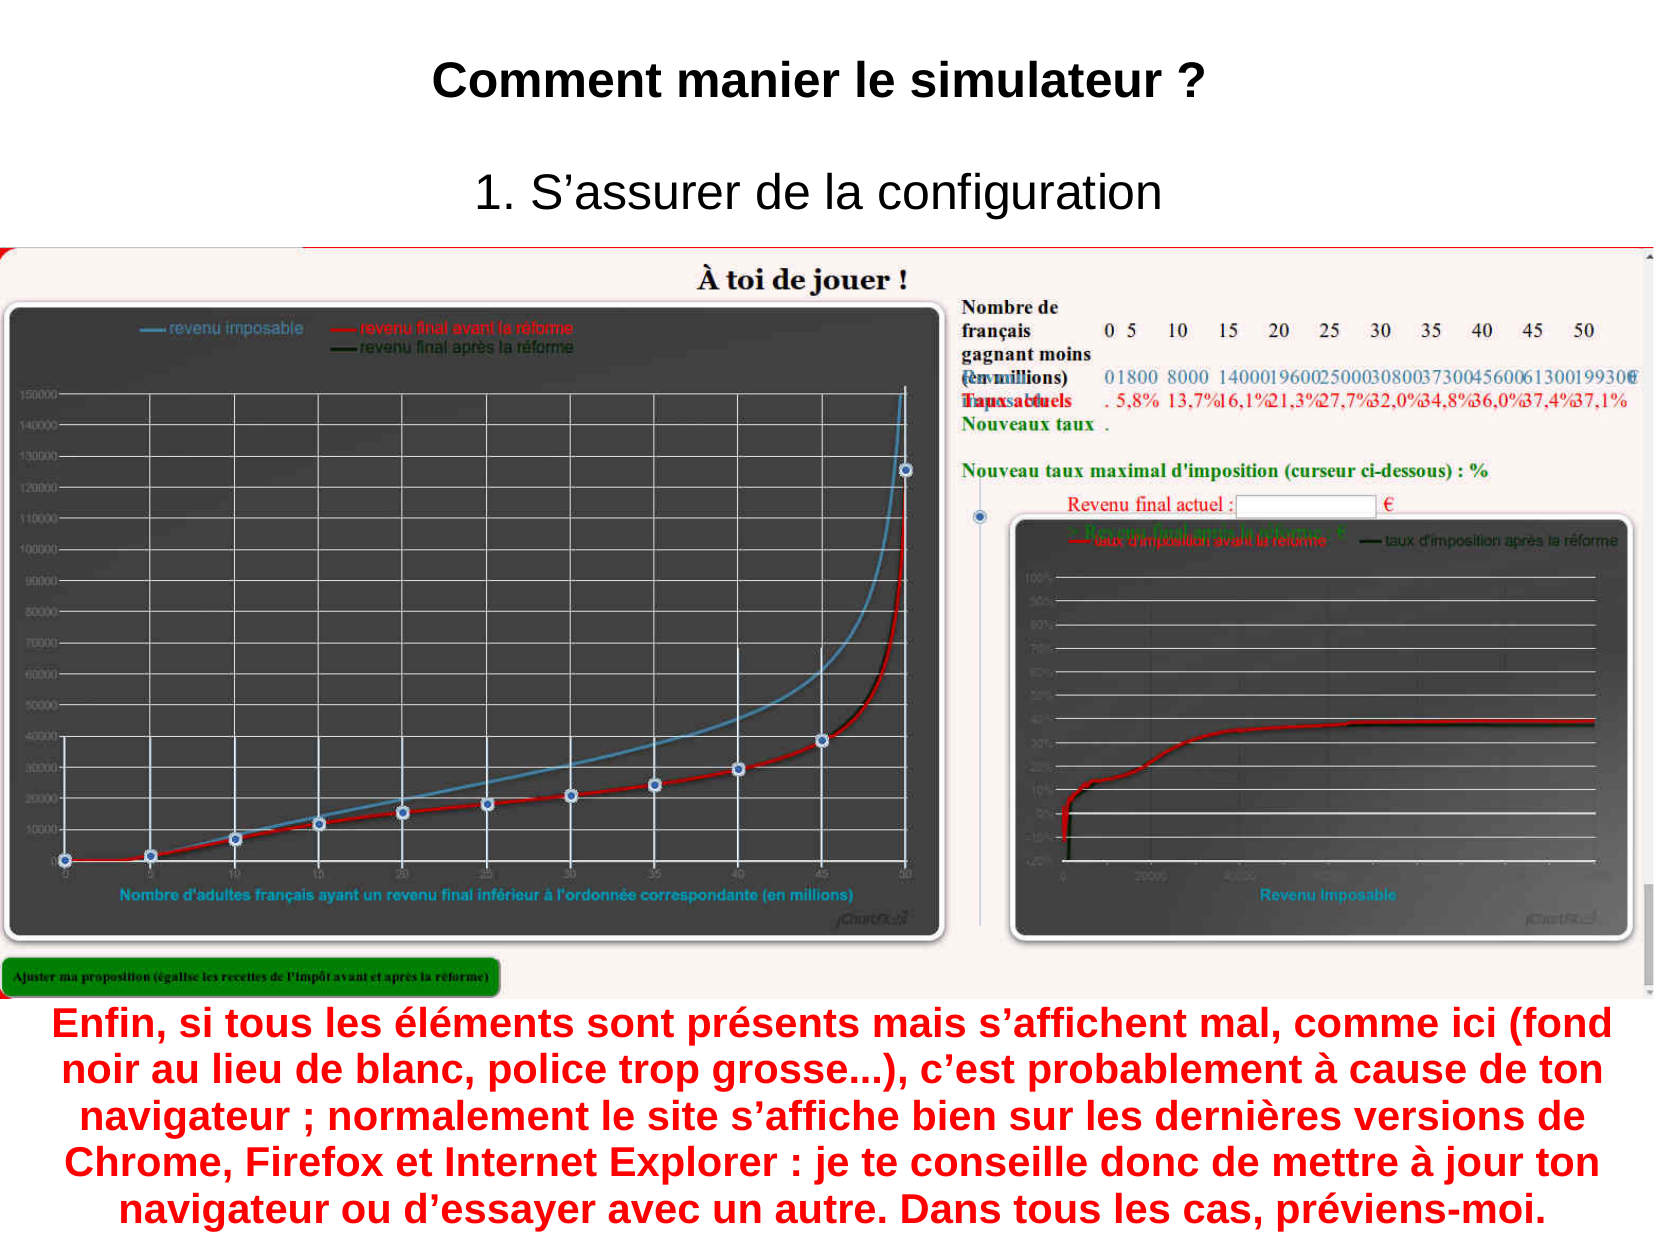

Comment manier le simulateur ?
1. S’assurer de la configuration
Enfin, si tous les éléments sont présents mais s’affichent mal, comme ici (fond noir au lieu de blanc, police trop grosse...), c’est probablement à cause de ton navigateur ; normalement le site s’affiche bien sur les dernières versions de Chrome, Firefox et Internet Explorer : je te conseille donc de mettre à jour ton navigateur ou d’essayer avec un autre. Dans tous les cas, préviens-moi.